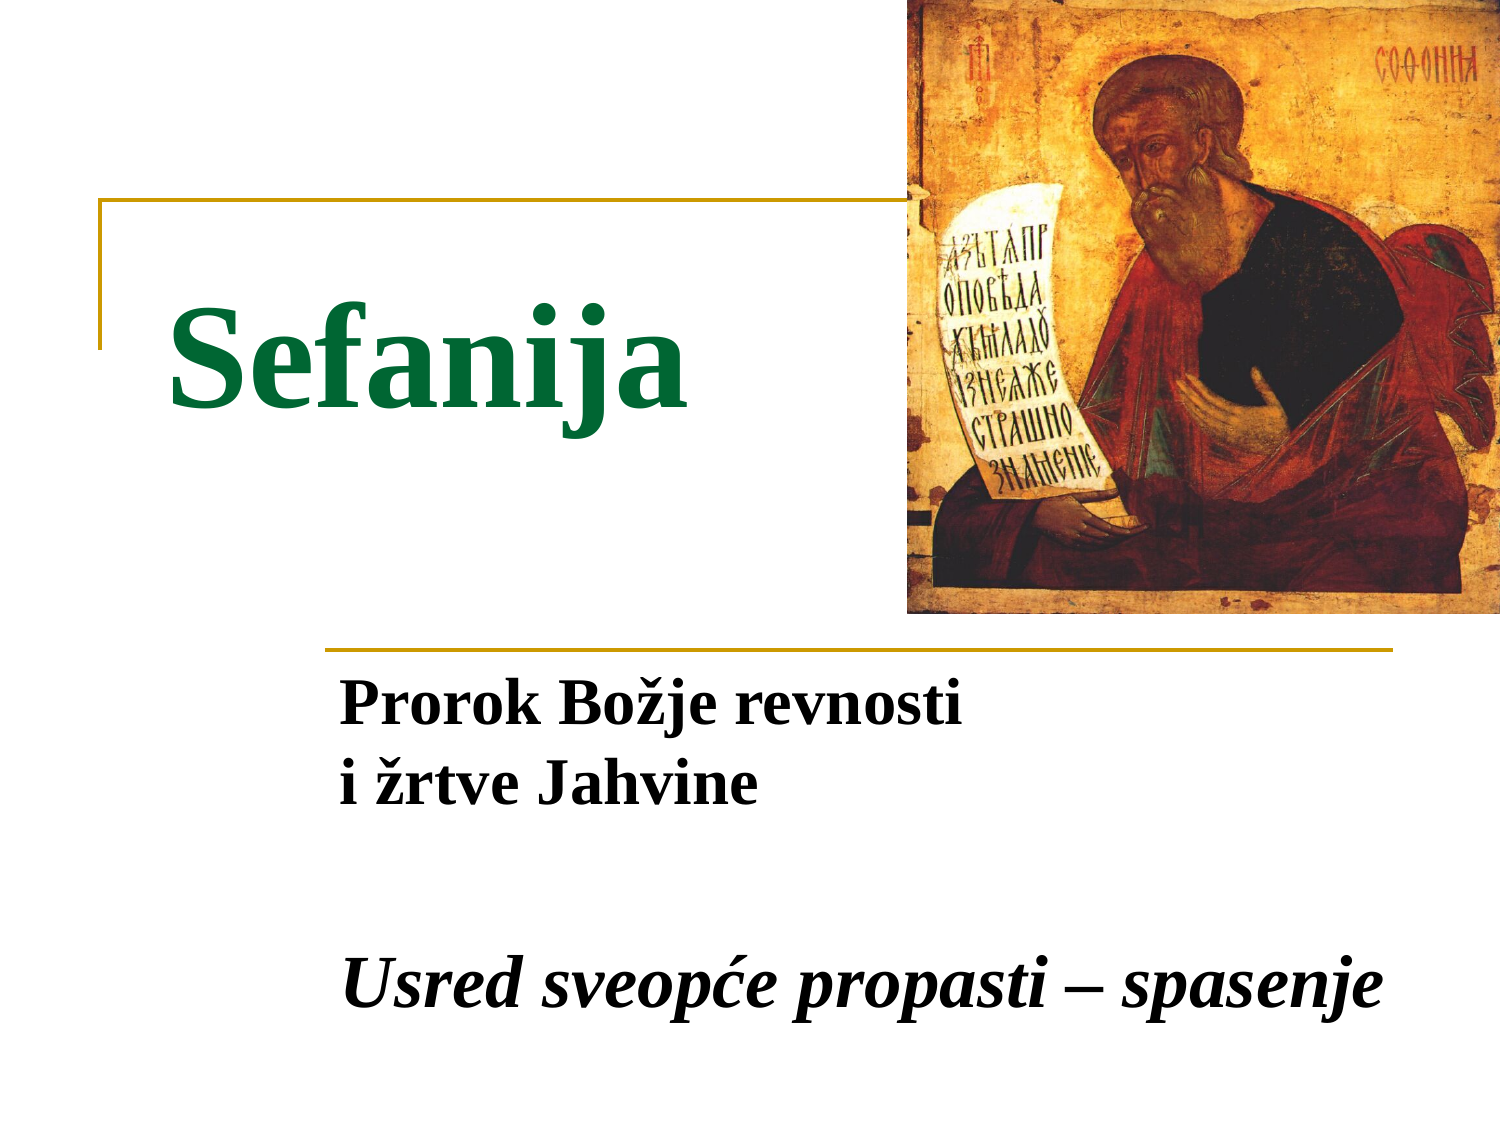

# Sefanija
Prorok Božje revnosti
i žrtve Jahvine
Usred sveopće propasti – spasenje